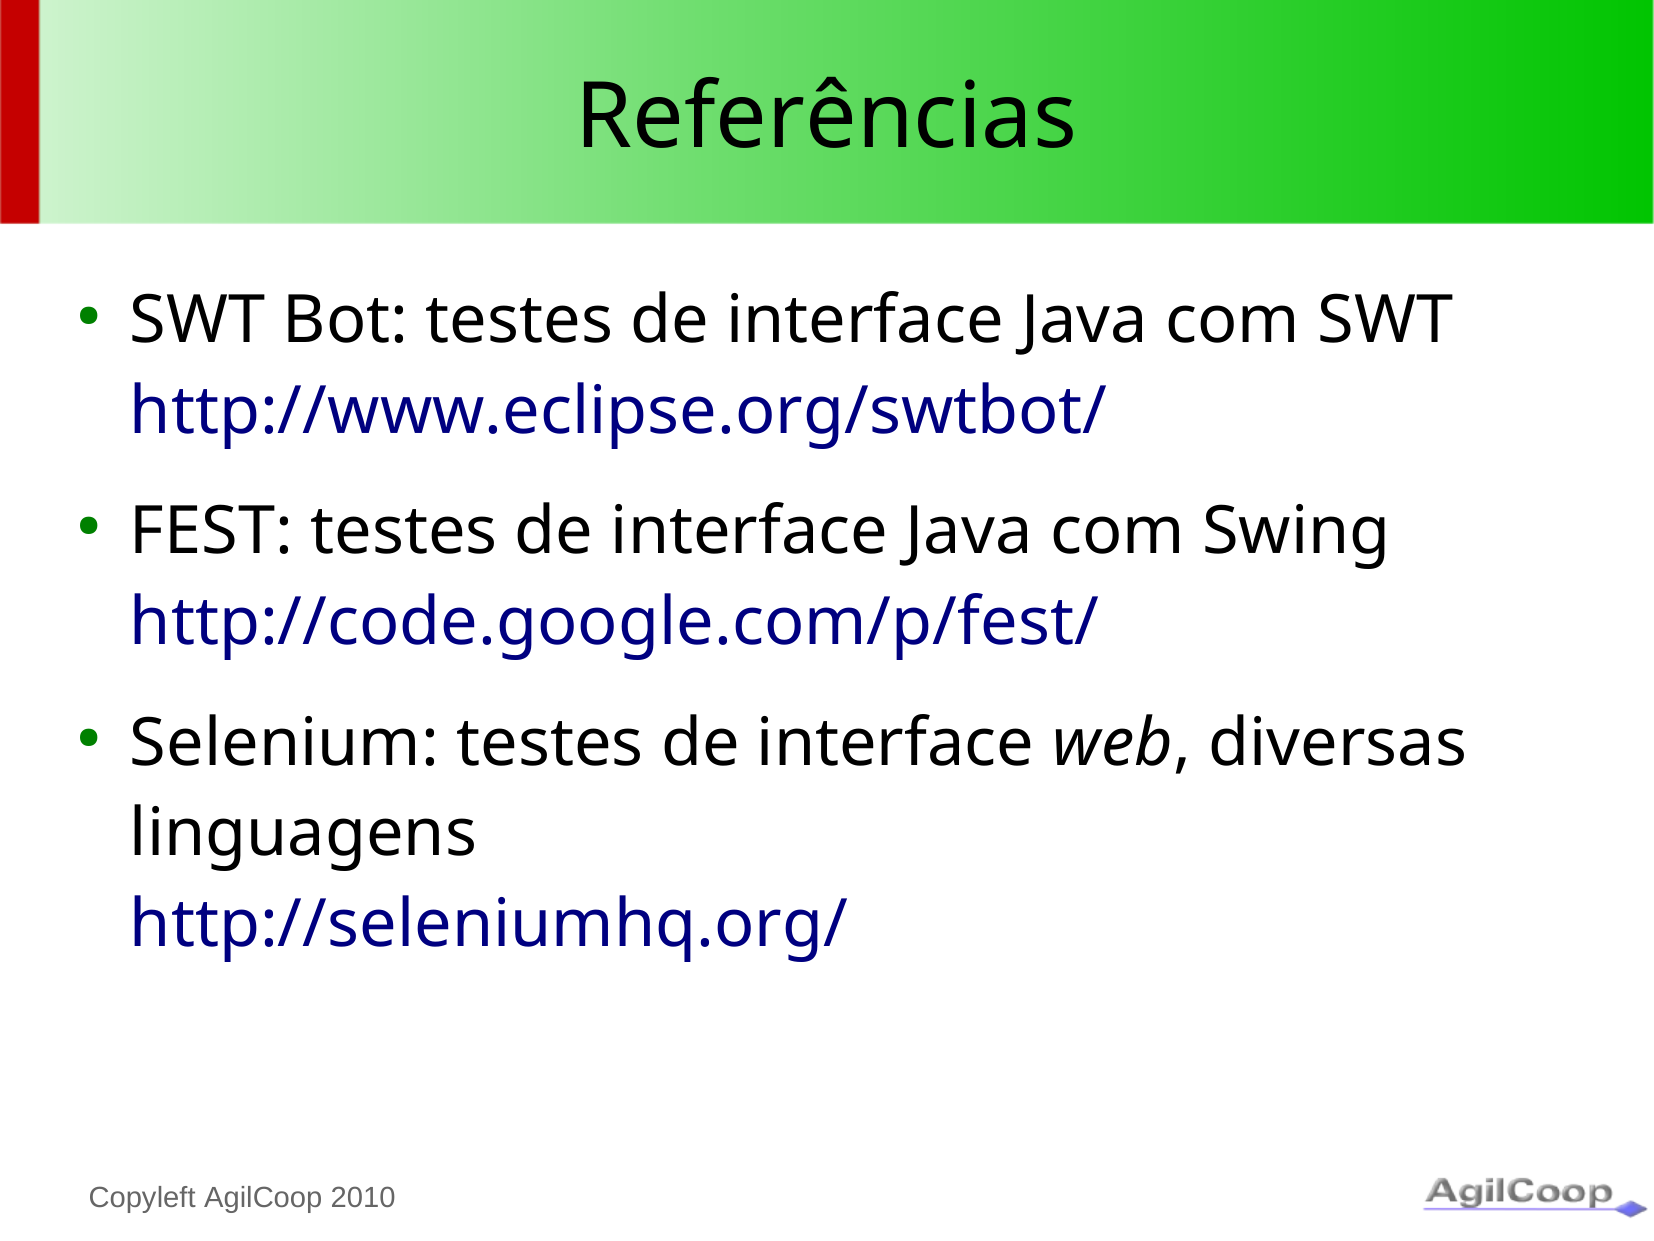

# Referências
SWT Bot: testes de interface Java com SWT
http://www.eclipse.org/swtbot/
FEST: testes de interface Java com Swing
http://code.google.com/p/fest/
Selenium: testes de interface web, diversas linguagens
http://seleniumhq.org/
Copyleft AgilCoop 2010